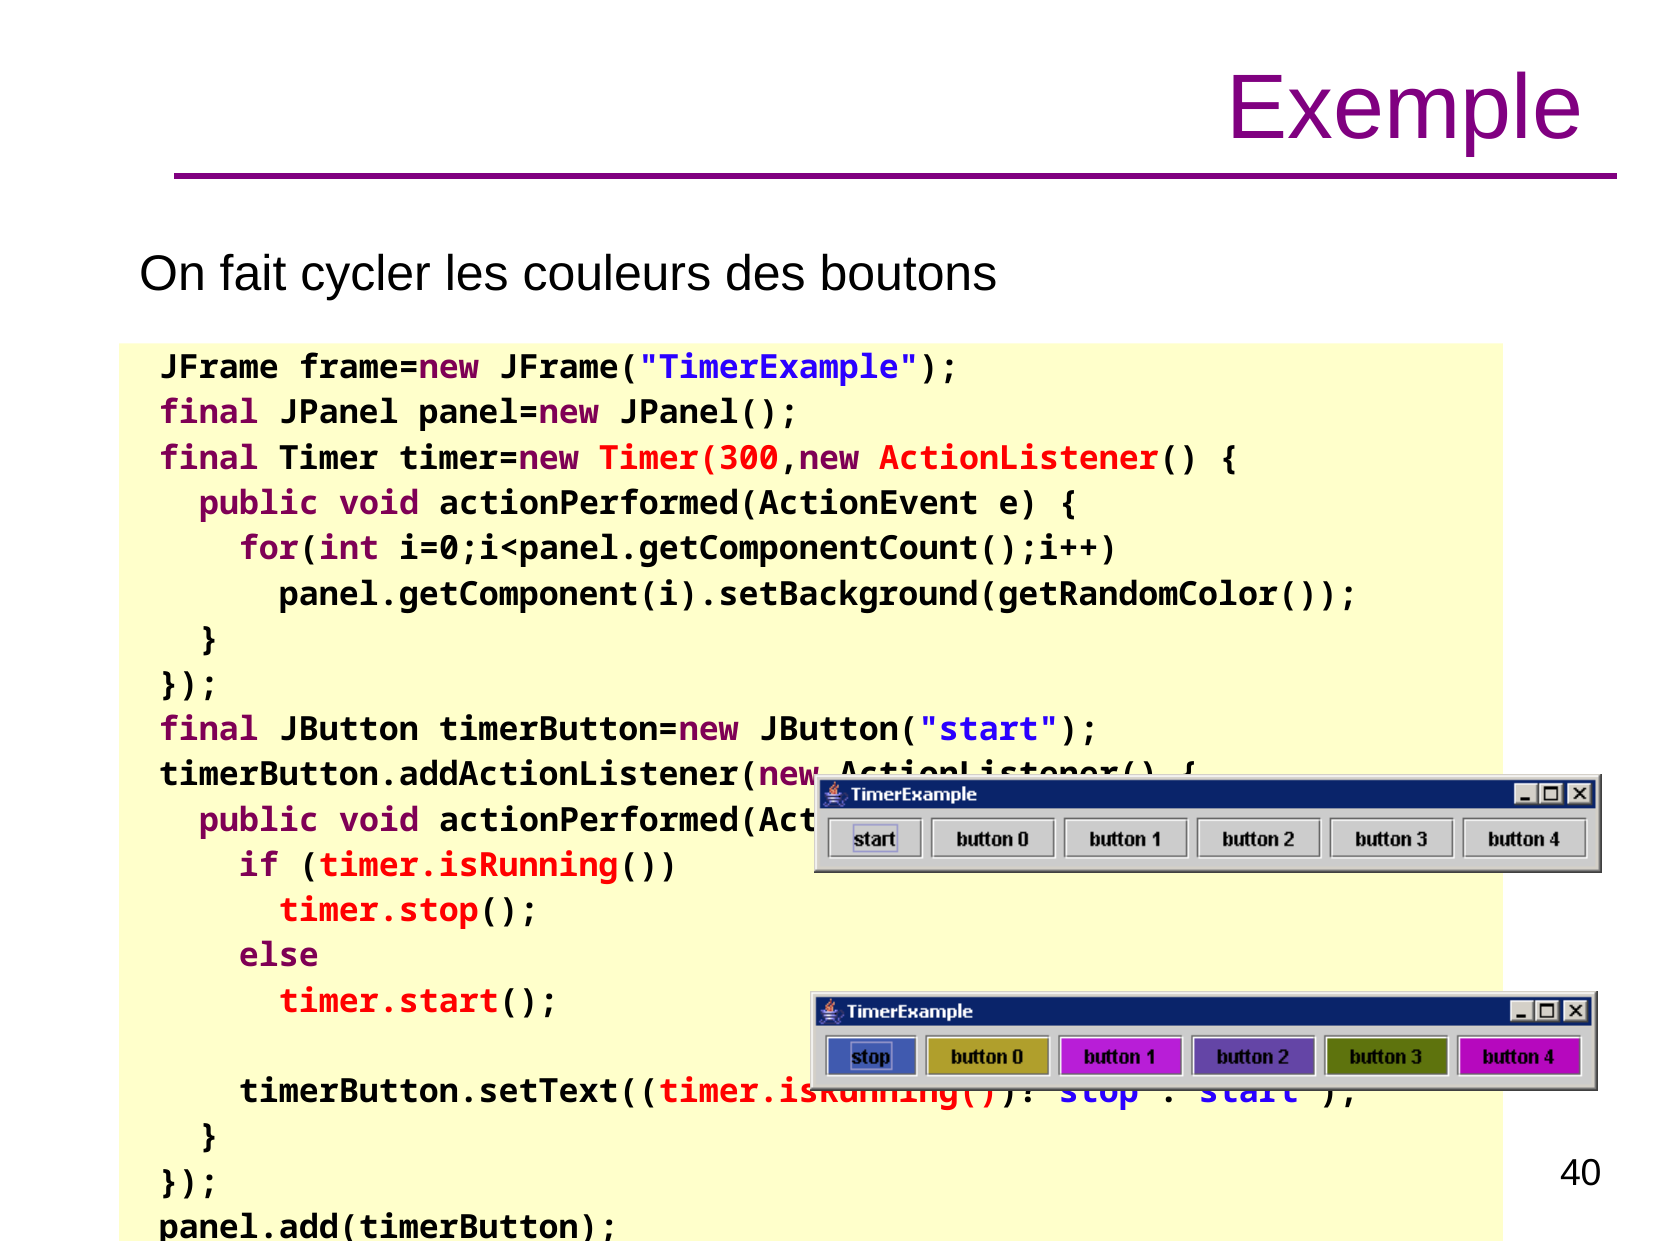

# Exemple
On fait cycler les couleurs des boutons
 JFrame frame=new JFrame("TimerExample");
 final JPanel panel=new JPanel();
 final Timer timer=new Timer(300,new ActionListener() {
 public void actionPerformed(ActionEvent e) {
 for(int i=0;i<panel.getComponentCount();i++)
 panel.getComponent(i).setBackground(getRandomColor());
 }
 });
 final JButton timerButton=new JButton("start");
 timerButton.addActionListener(new ActionListener() {
 public void actionPerformed(ActionEvent e) {
 if (timer.isRunning())
 timer.stop();
 else
 timer.start();
 timerButton.setText((timer.isRunning())?"stop":"start");
 }
 });
 panel.add(timerButton);
 for(int i=0;i<5;i++)
 panel.add(new JButton("button "+i));